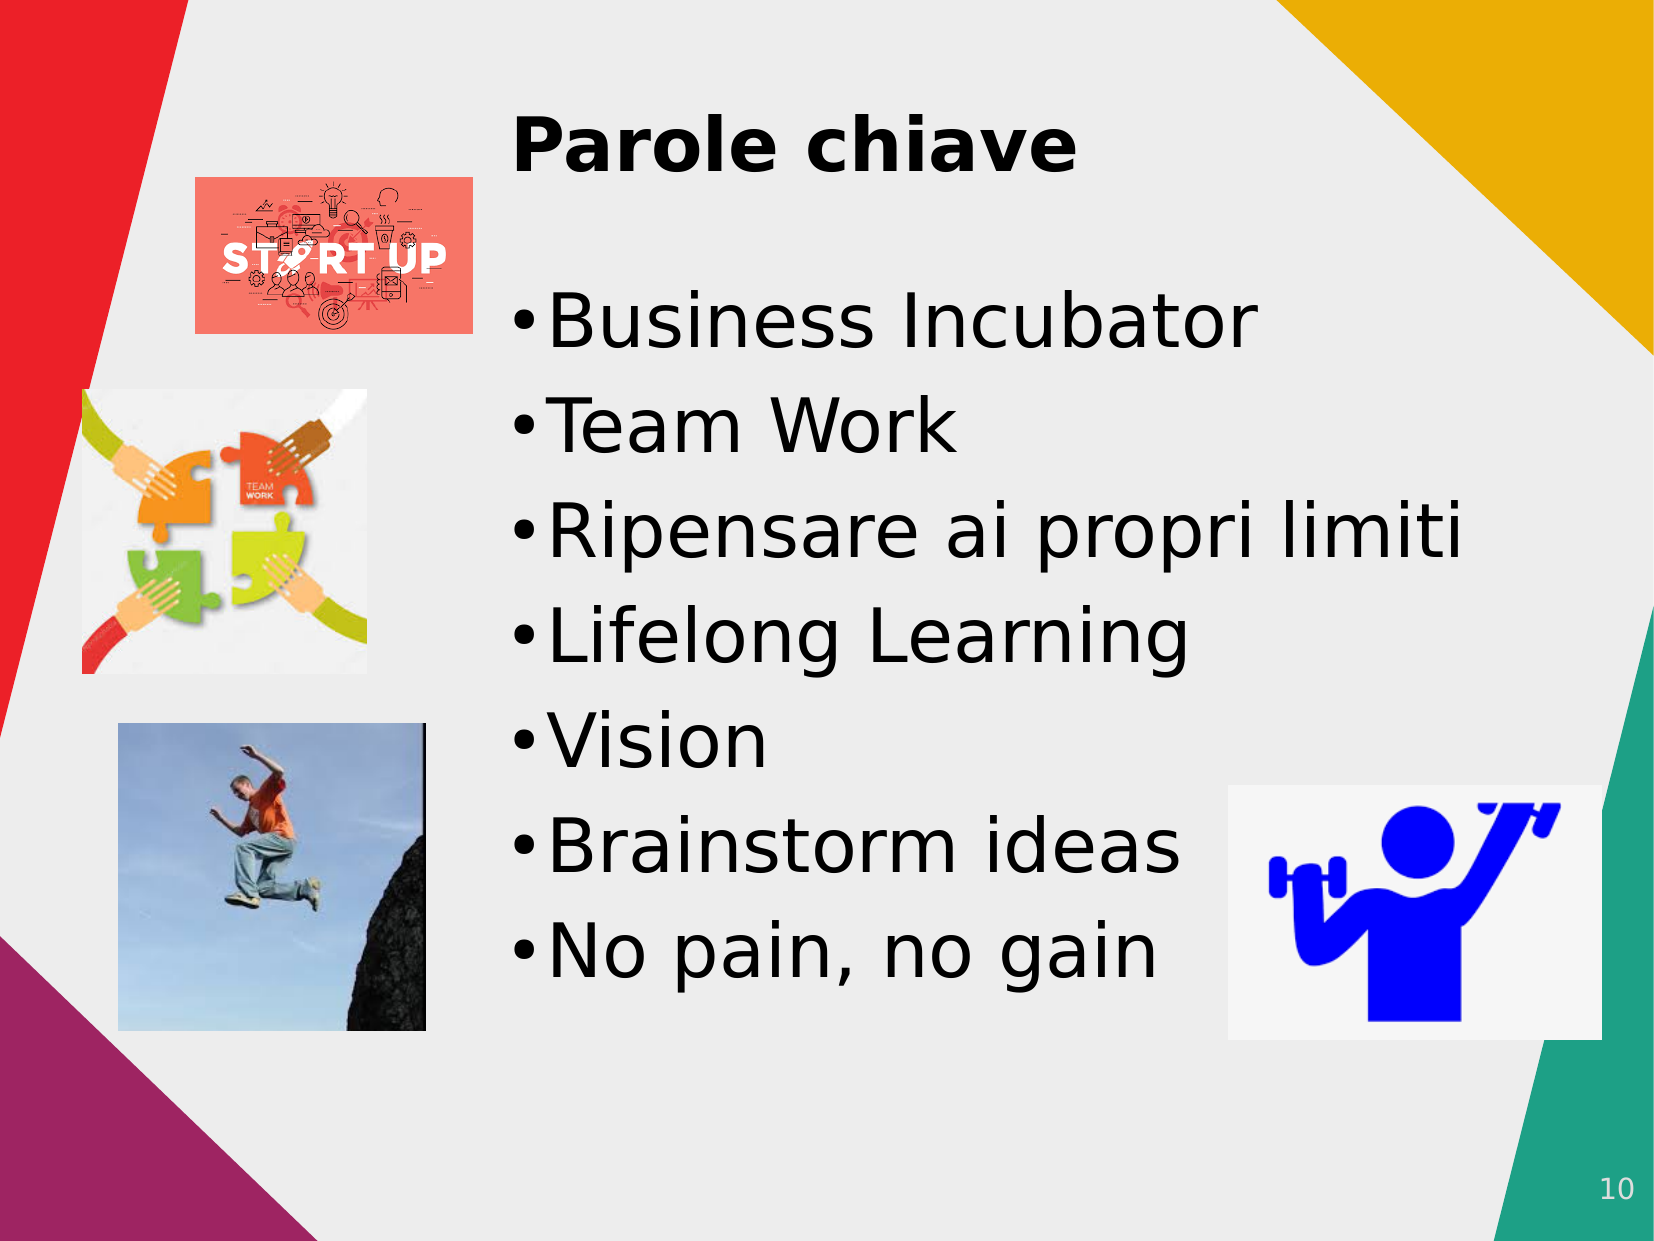

Parole chiave
Business Incubator
Team Work
Ripensare ai propri limiti
Lifelong Learning
Vision
Brainstorm ideas
No pain, no gain
10